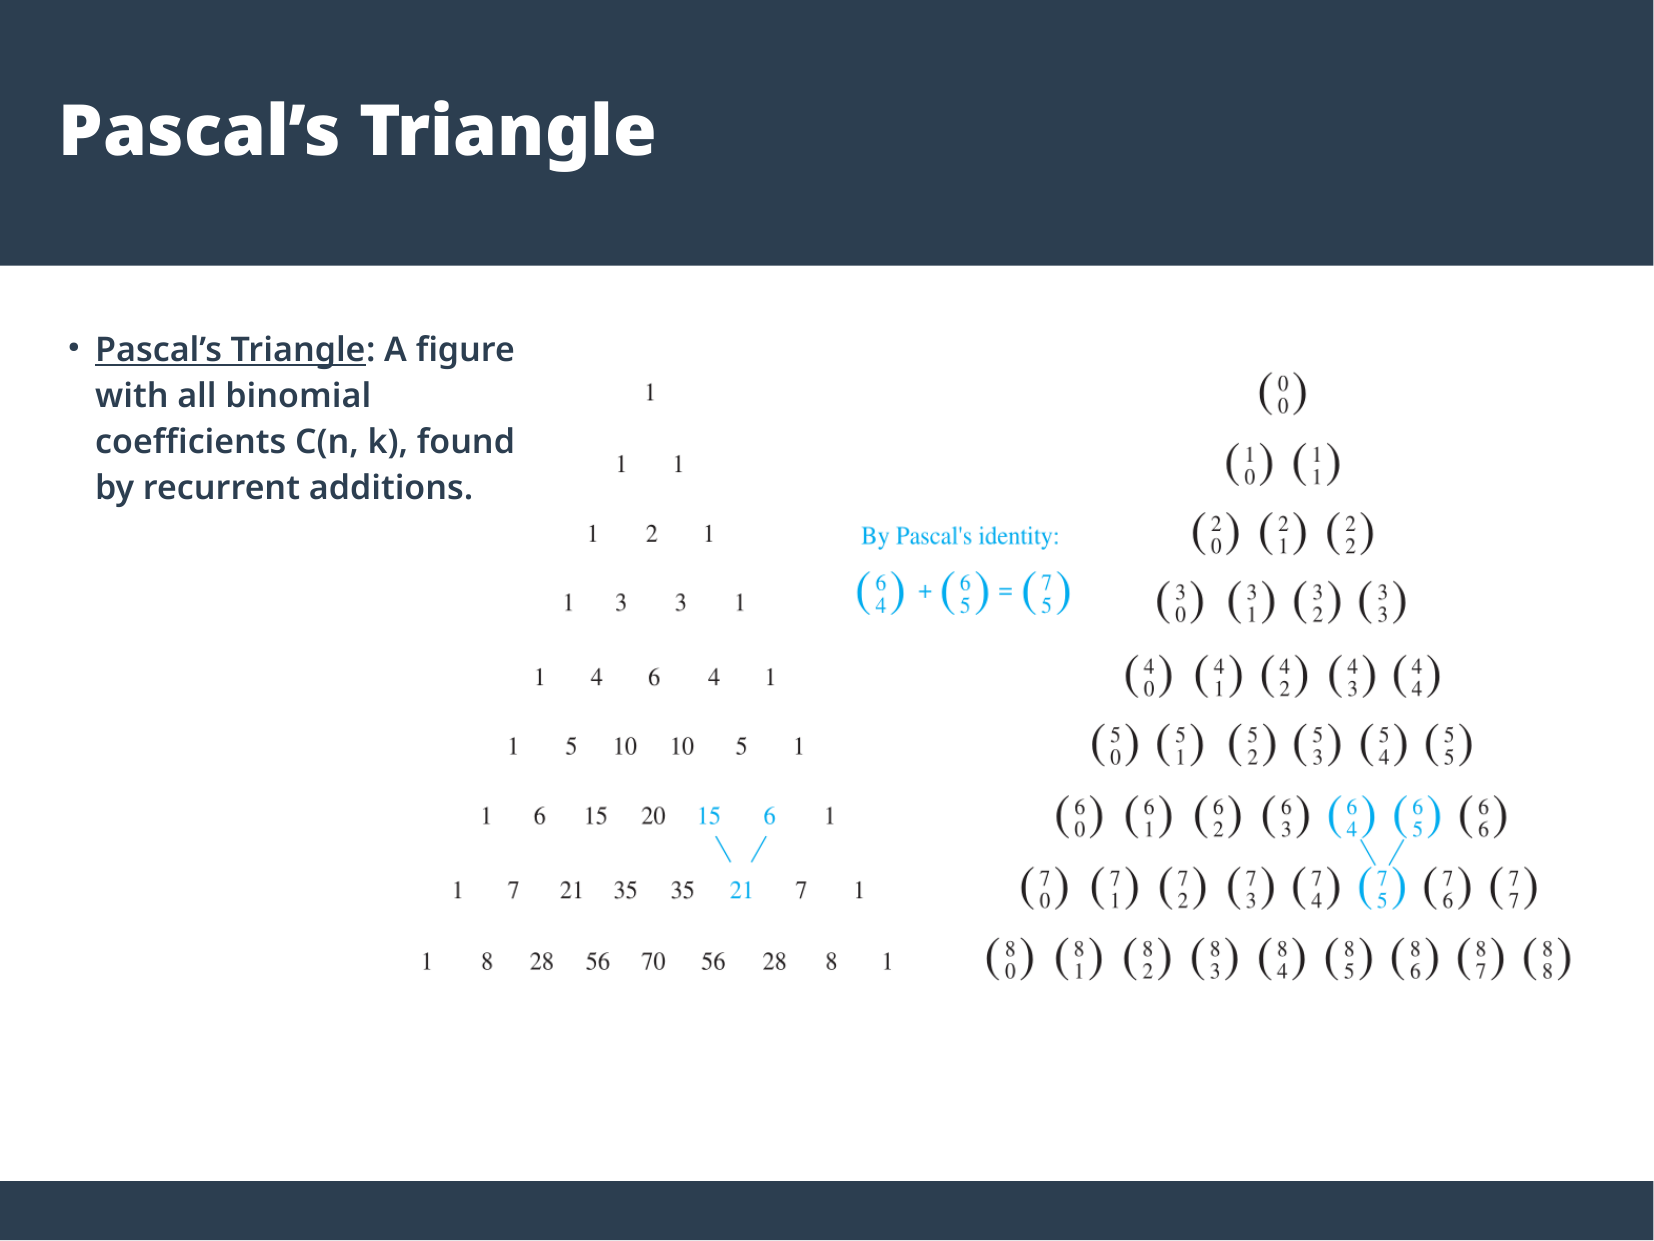

# Pascal’s Triangle
Pascal’s Triangle: A figure with all binomial coefficients C(n, k), found by recurrent additions.